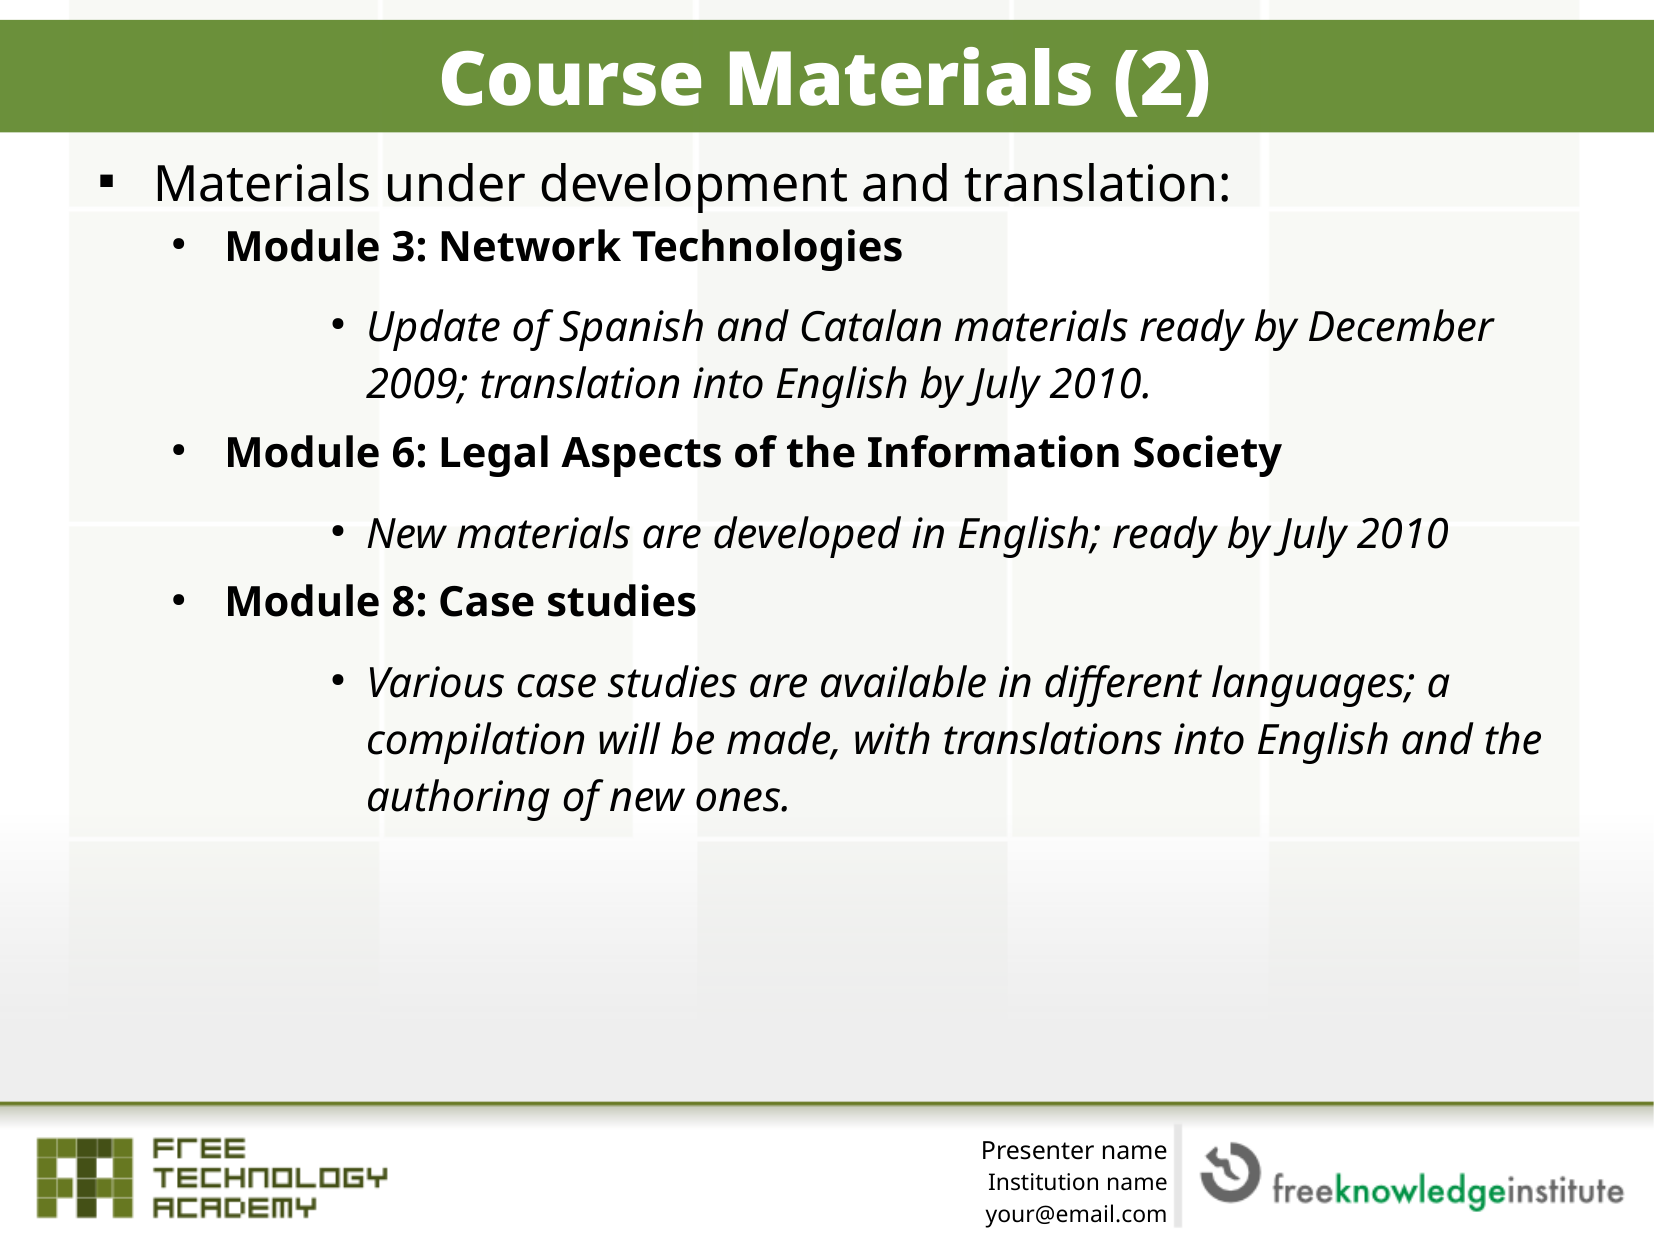

# Course Materials (2)
Materials under development and translation:
Module 3: Network Technologies
Update of Spanish and Catalan materials ready by December 2009; translation into English by July 2010.
Module 6: Legal Aspects of the Information Society
New materials are developed in English; ready by July 2010
Module 8: Case studies
Various case studies are available in different languages; a compilation will be made, with translations into English and the authoring of new ones.